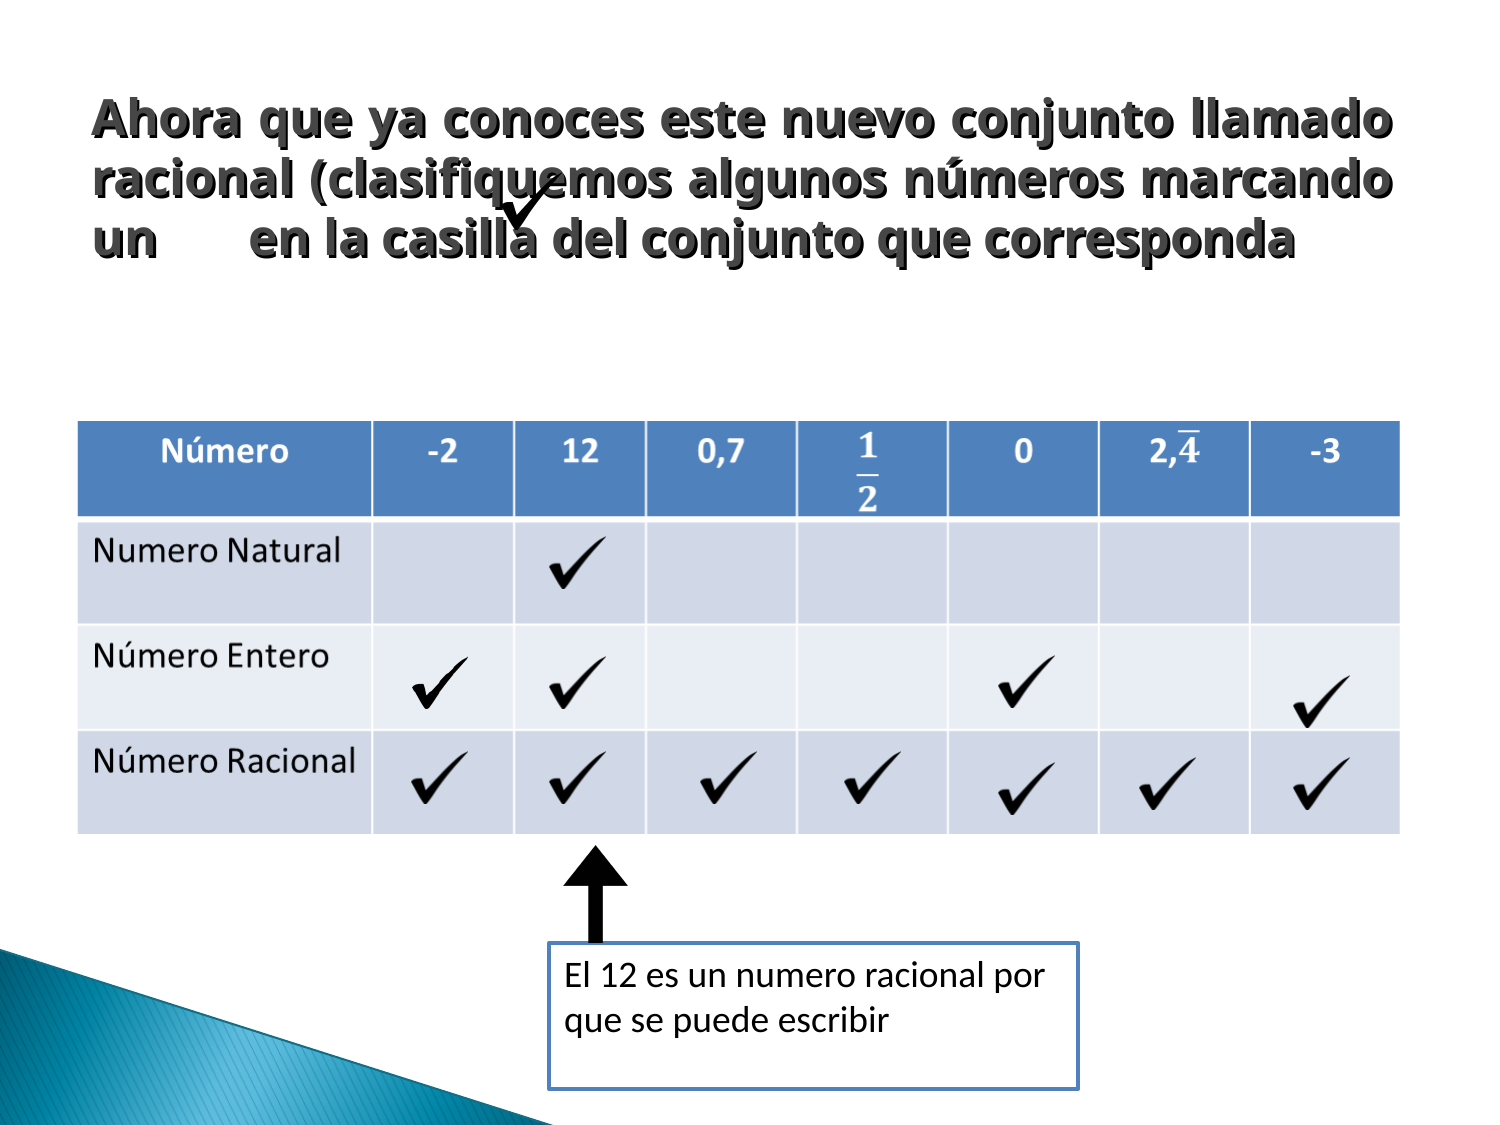

# Ahora que ya conoces este nuevo conjunto llamado racional (clasifiquemos algunos números marcando un en la casilla del conjunto que corresponda
El 12 es un numero racional por que se puede escribir